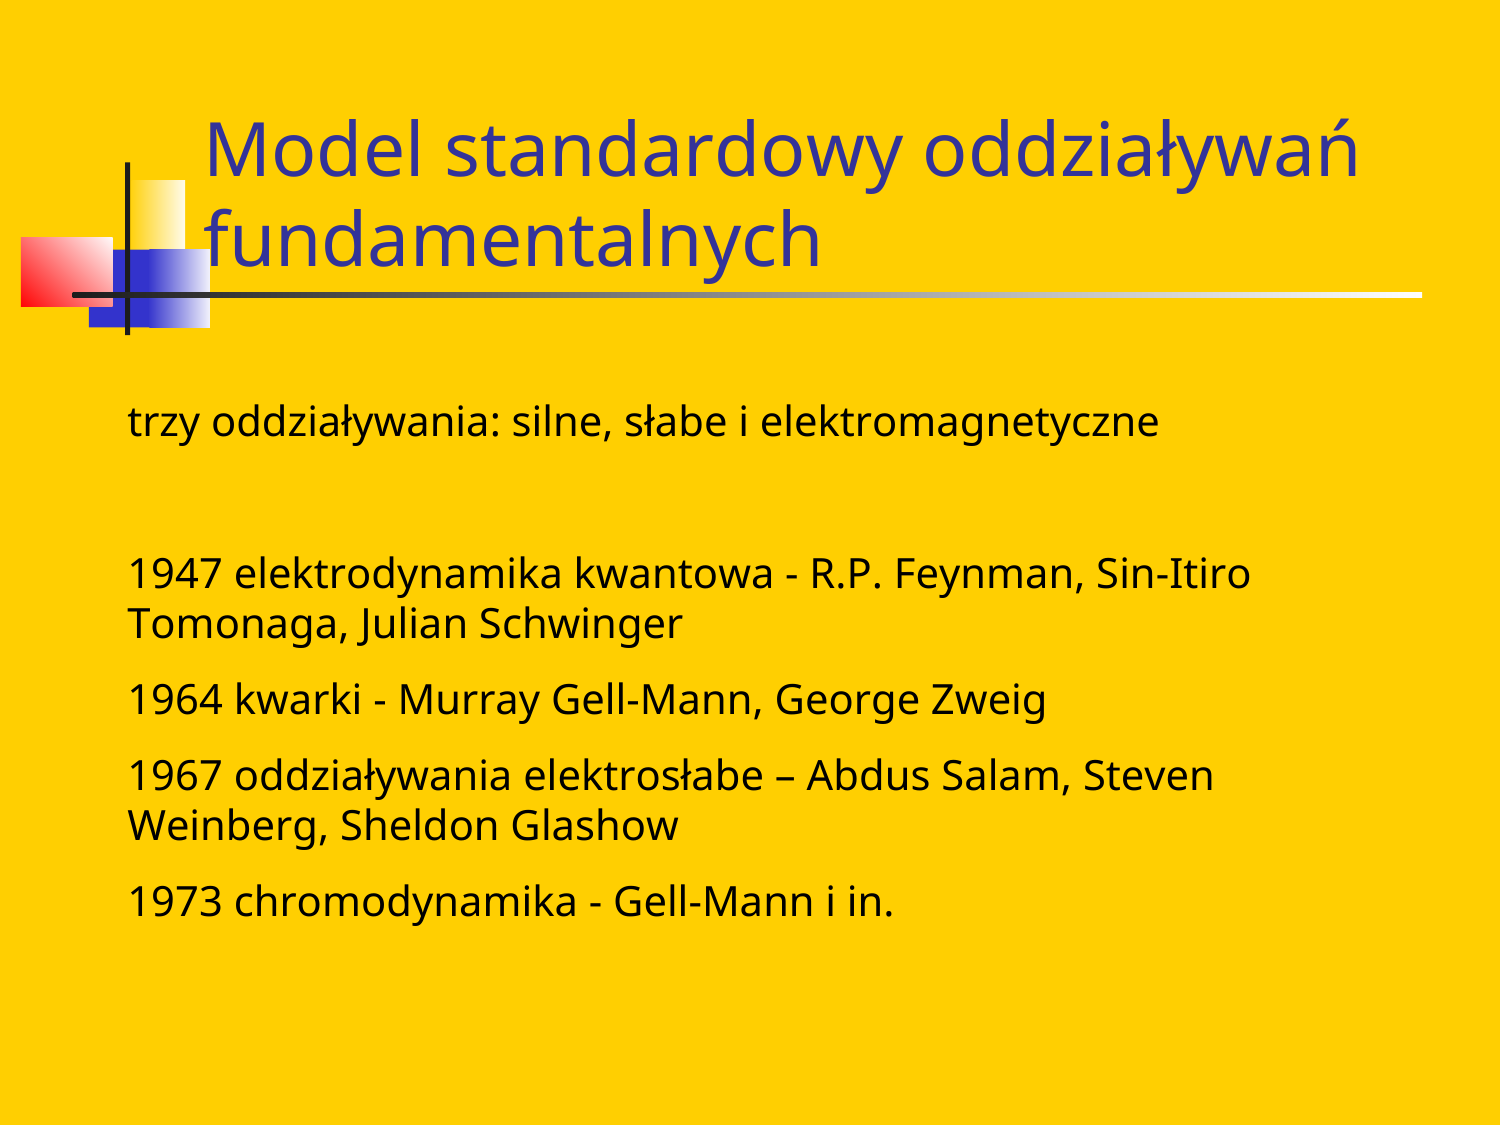

# Model standardowy oddziaływań fundamentalnych
trzy oddziaływania: silne, słabe i elektromagnetyczne
1947 elektrodynamika kwantowa - R.P. Feynman, Sin-Itiro Tomonaga, Julian Schwinger
1964 kwarki - Murray Gell-Mann, George Zweig
1967 oddziaływania elektrosłabe – Abdus Salam, Steven Weinberg, Sheldon Glashow
1973 chromodynamika - Gell-Mann i in.